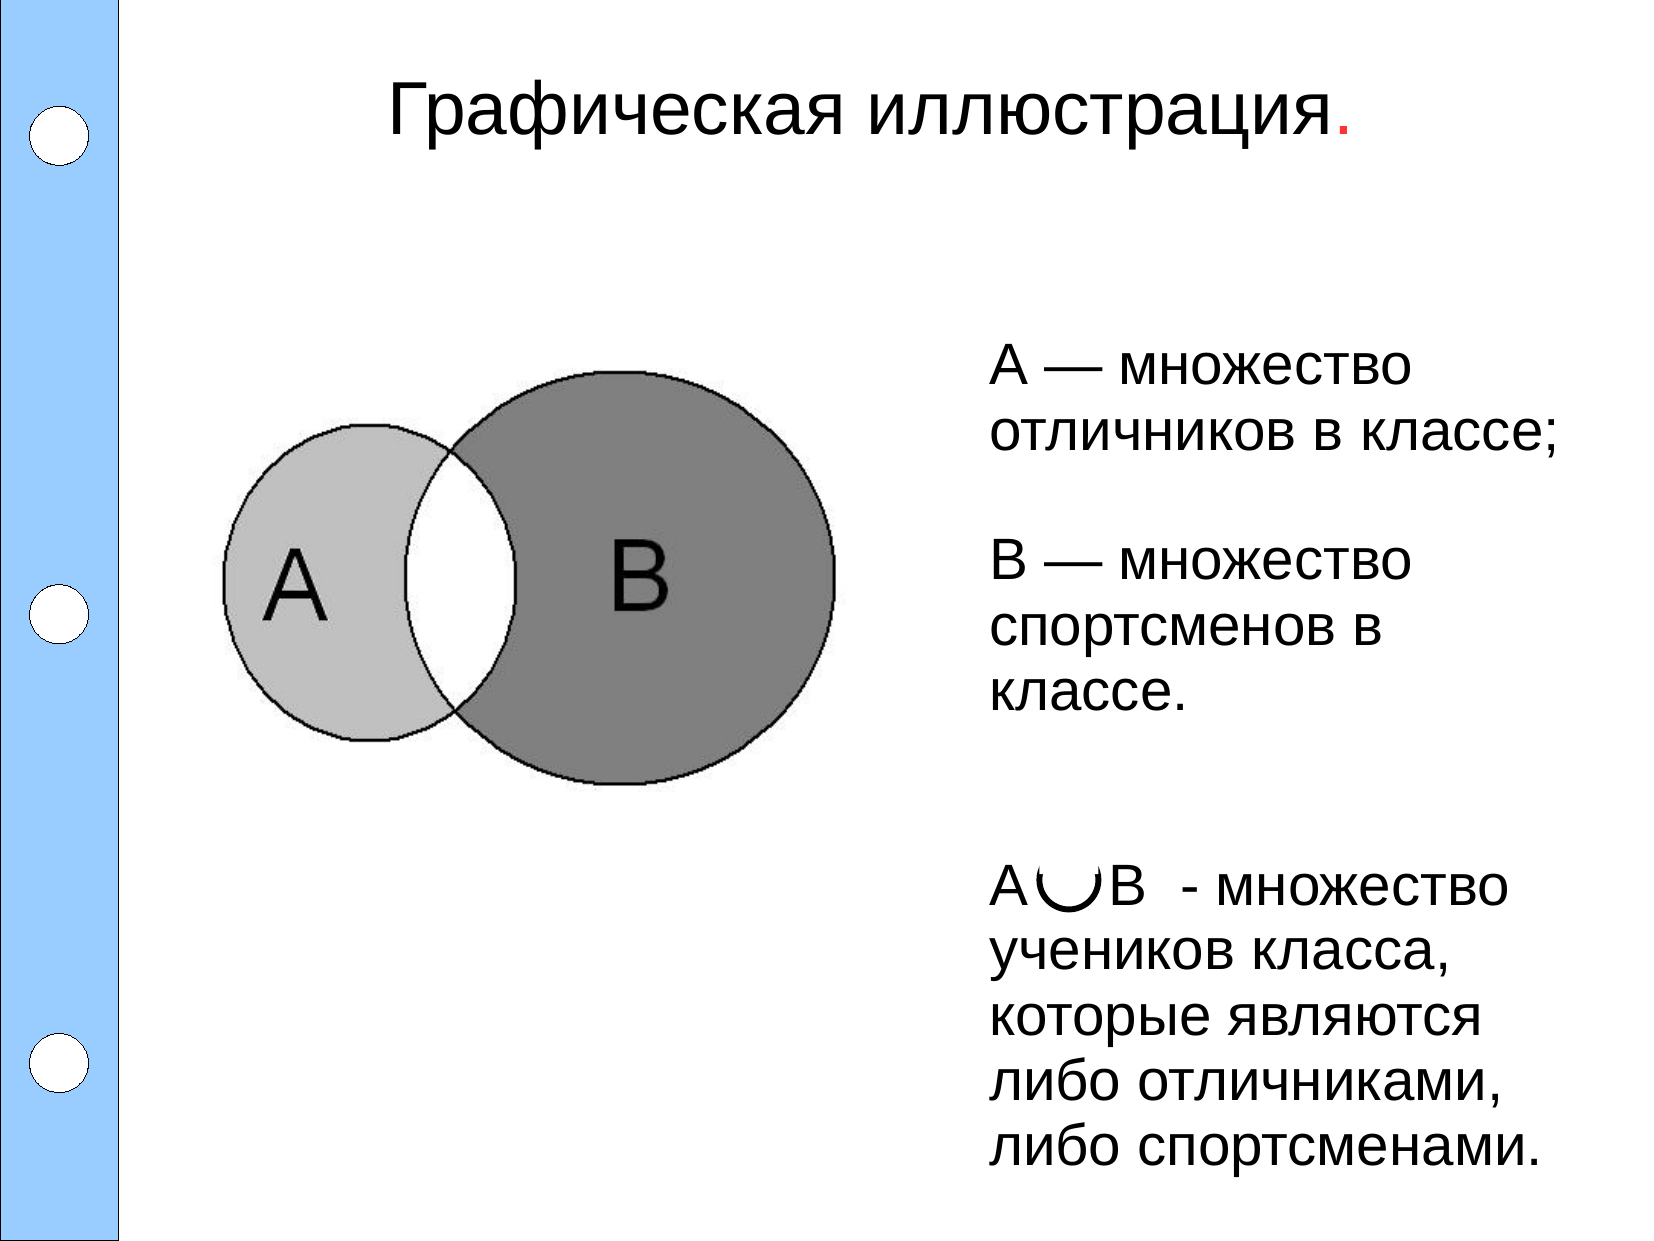

Графическая иллюстрация.
А — множество
отличников в классе;
В — множество спортсменов в классе.
А В - множество учеников класса, которые являются либо отличниками, либо спортсменами.